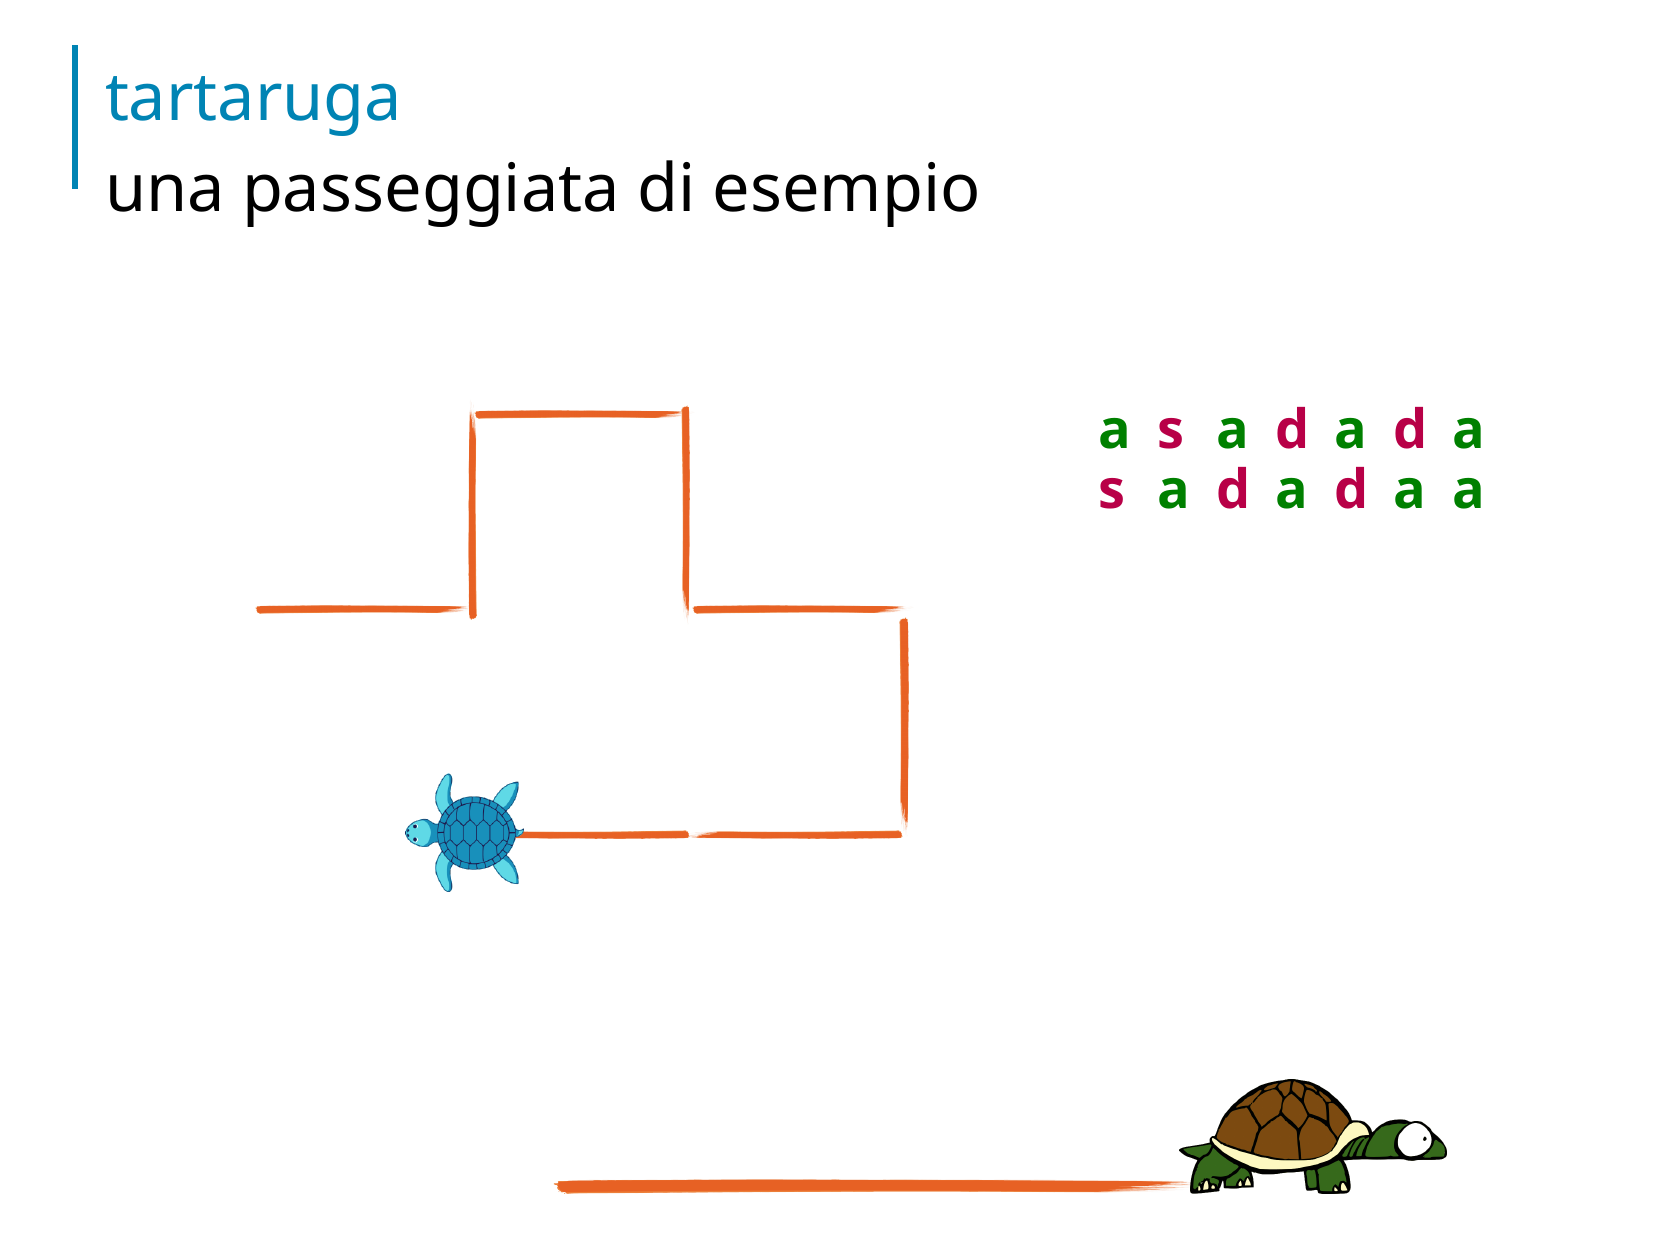

# tartaruga una passeggiata di esempio
a
s
a
d
a
d
a
s
a
d
a
d
a
a